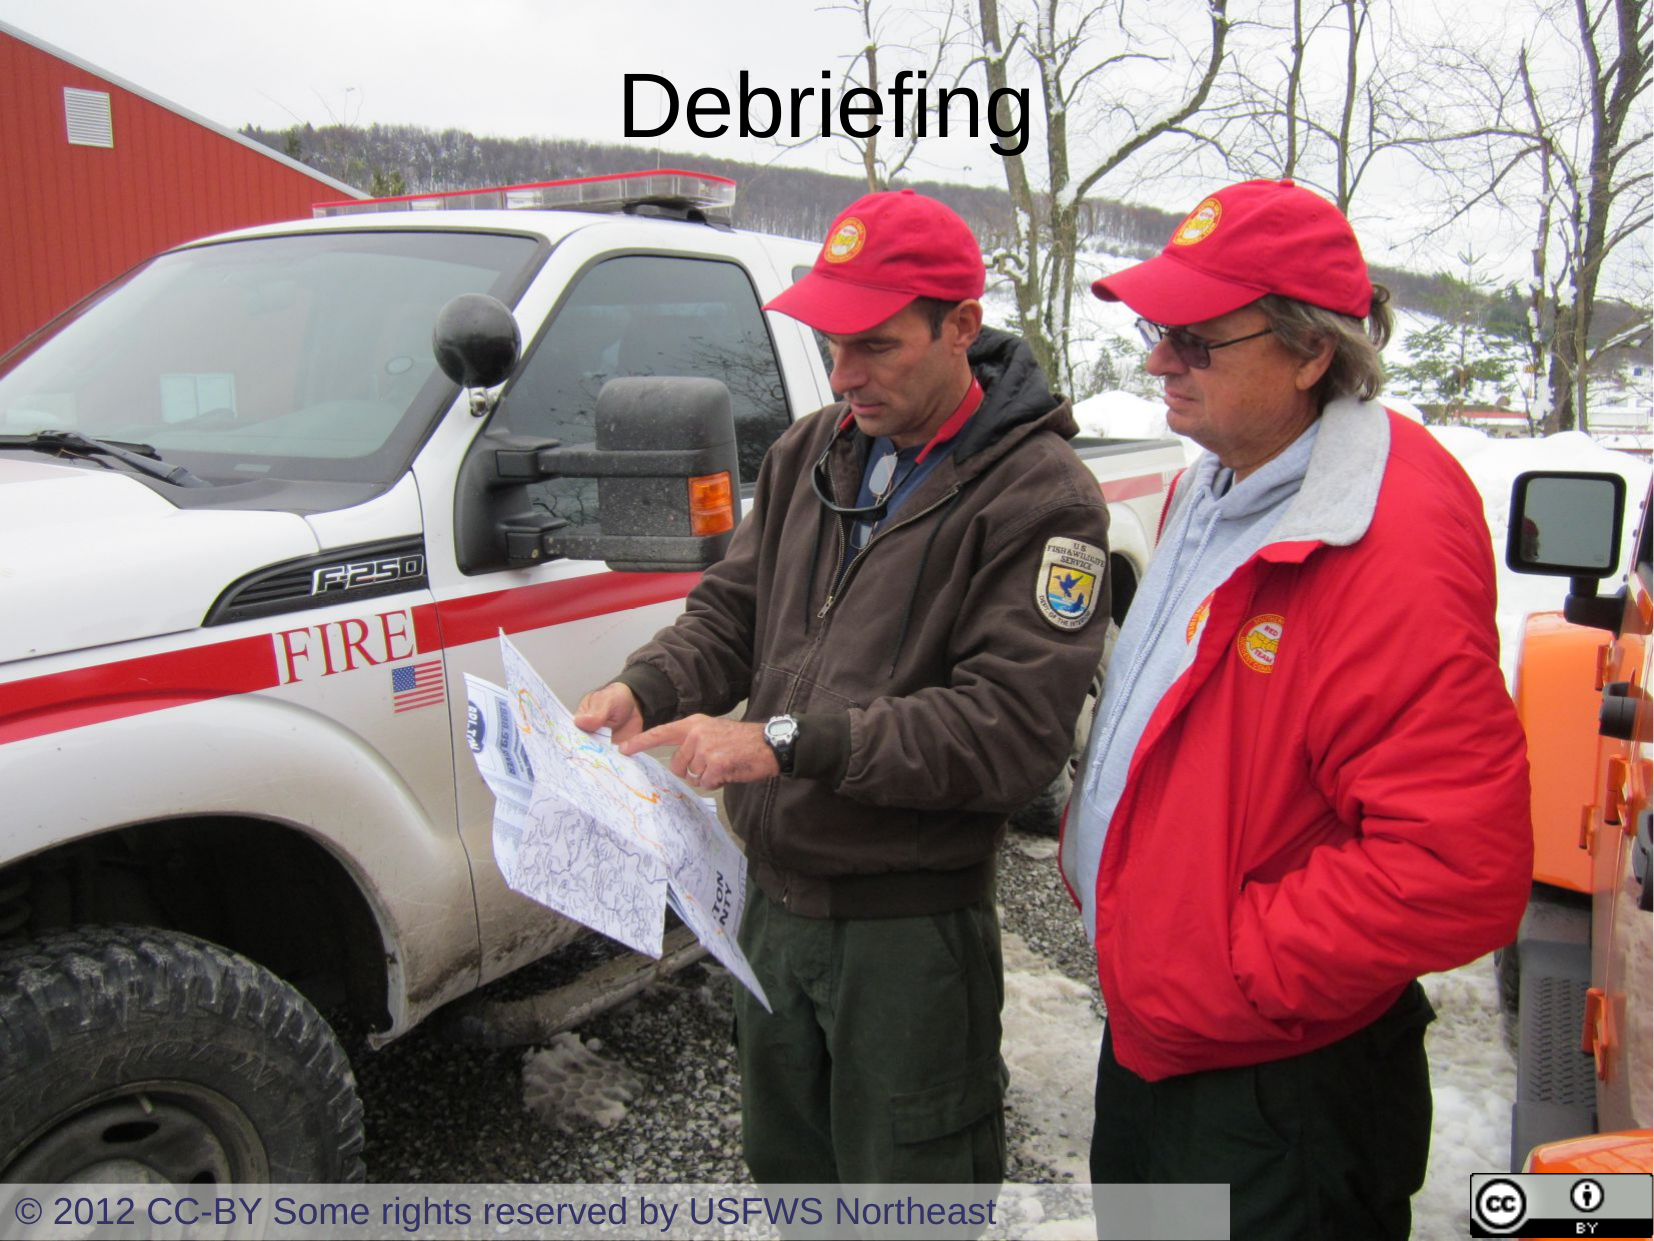

# Debriefing
© 2012 CC-BY Some rights reserved by USFWS Northeast